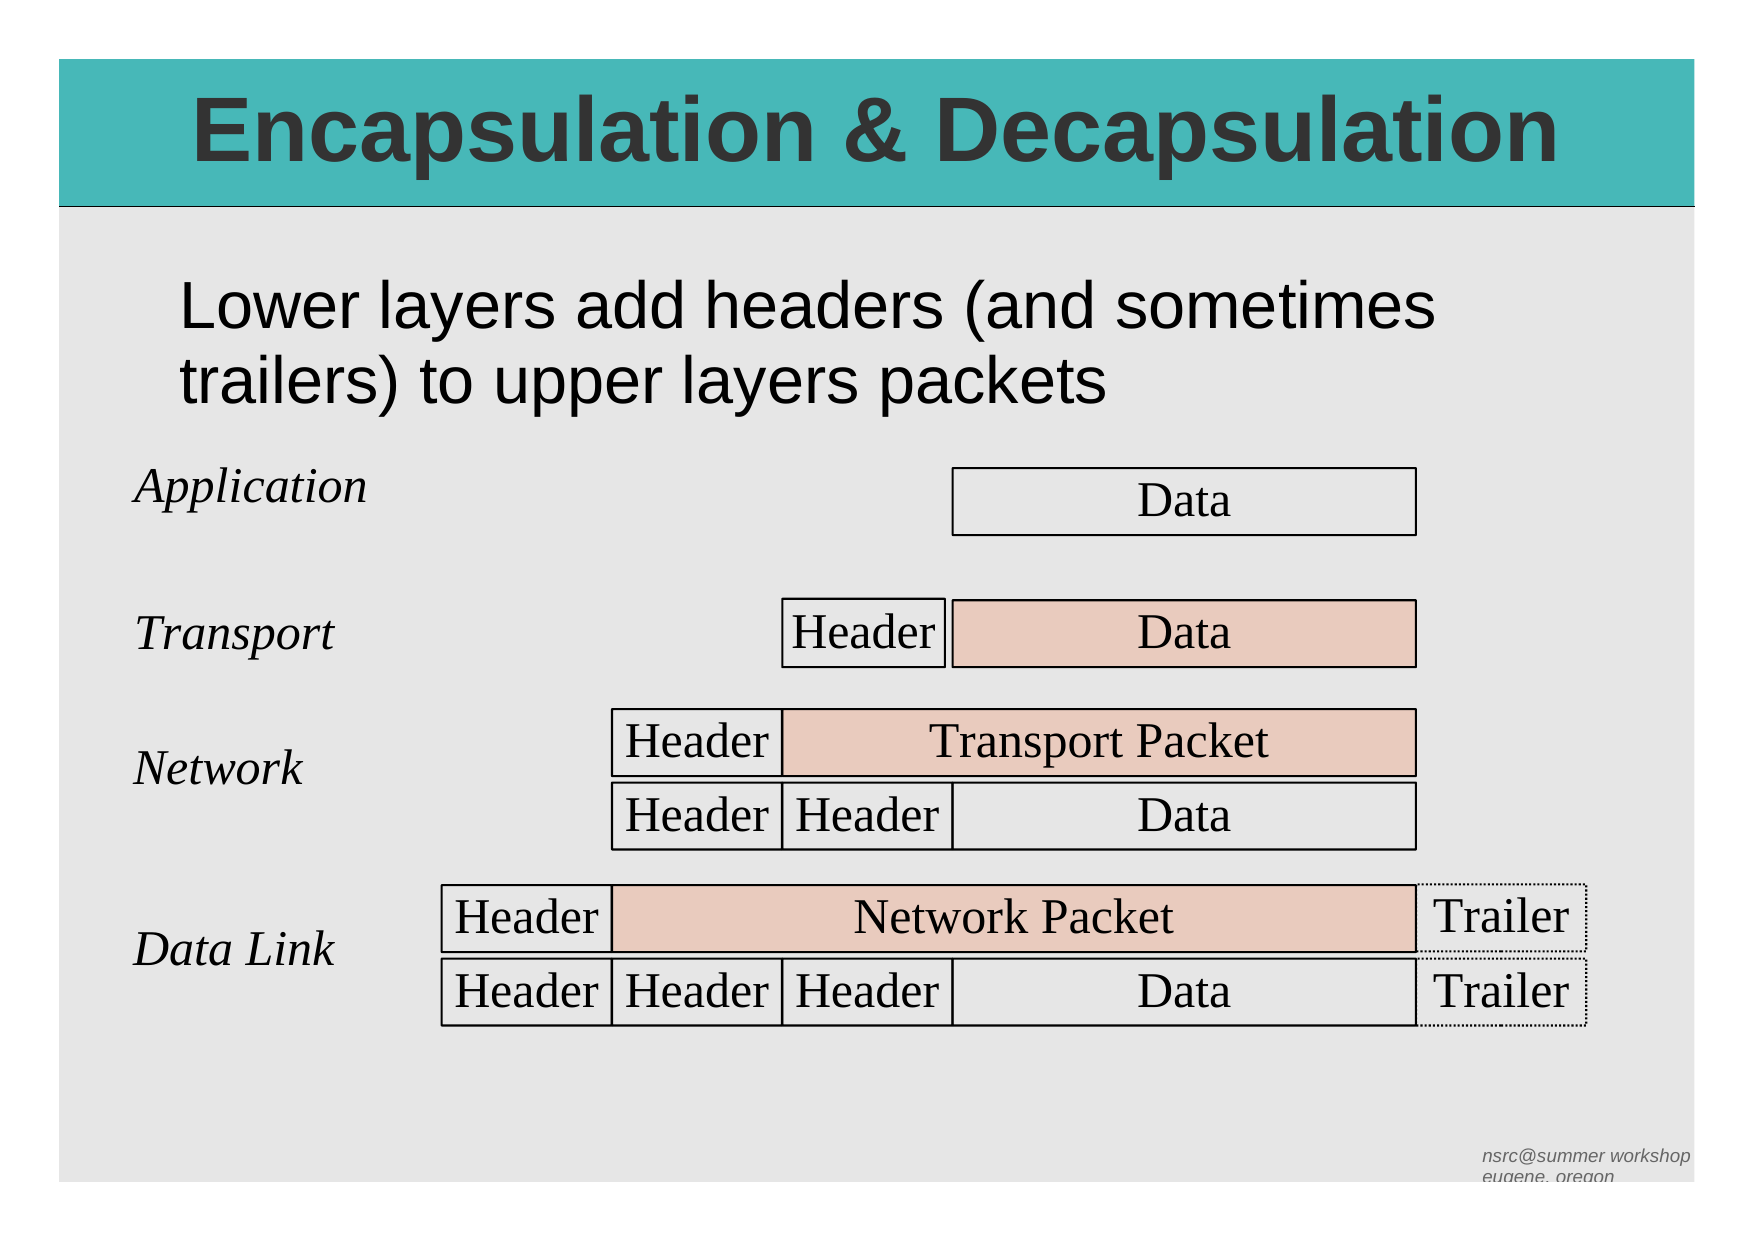

# Encapsulation & Decapsulation
Lower layers add headers (and sometimes trailers) to upper layers packets
Application
Data
Data
Header
Transport
Transport Packet
Header
Network
Data
Header
Header
Trailer
Header
Network Packet
Data Link
Header
Header
Header
Data
Trailer